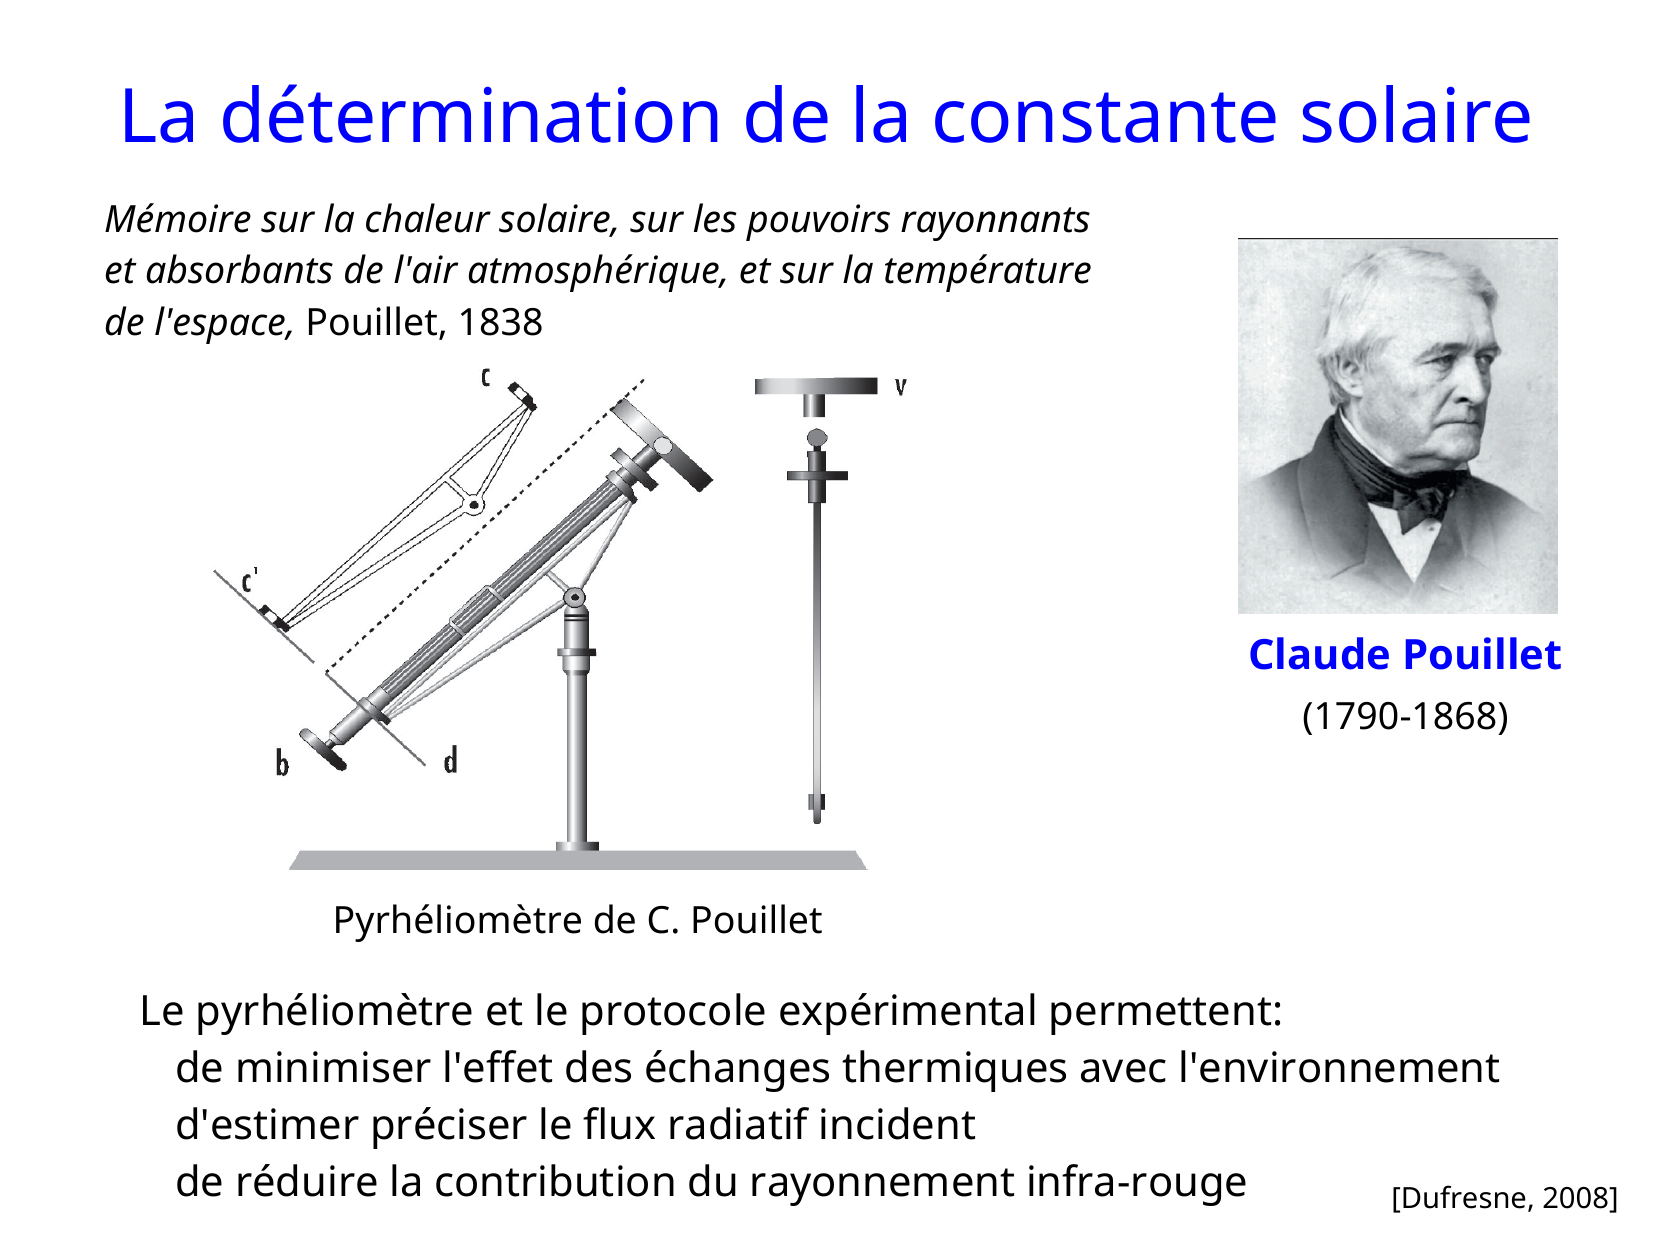

# La détermination de la constante solaire
Mémoire sur la chaleur solaire, sur les pouvoirs rayonnants et absorbants de l'air atmosphérique, et sur la température de l'espace, Pouillet, 1838
Claude Pouillet
(1790-1868)
Pyrhéliomètre de C. Pouillet
Le pyrhéliomètre et le protocole expérimental permettent:
de minimiser l'effet des échanges thermiques avec l'environnement
d'estimer préciser le flux radiatif incident
de réduire la contribution du rayonnement infra-rouge
[Dufresne, 2008]